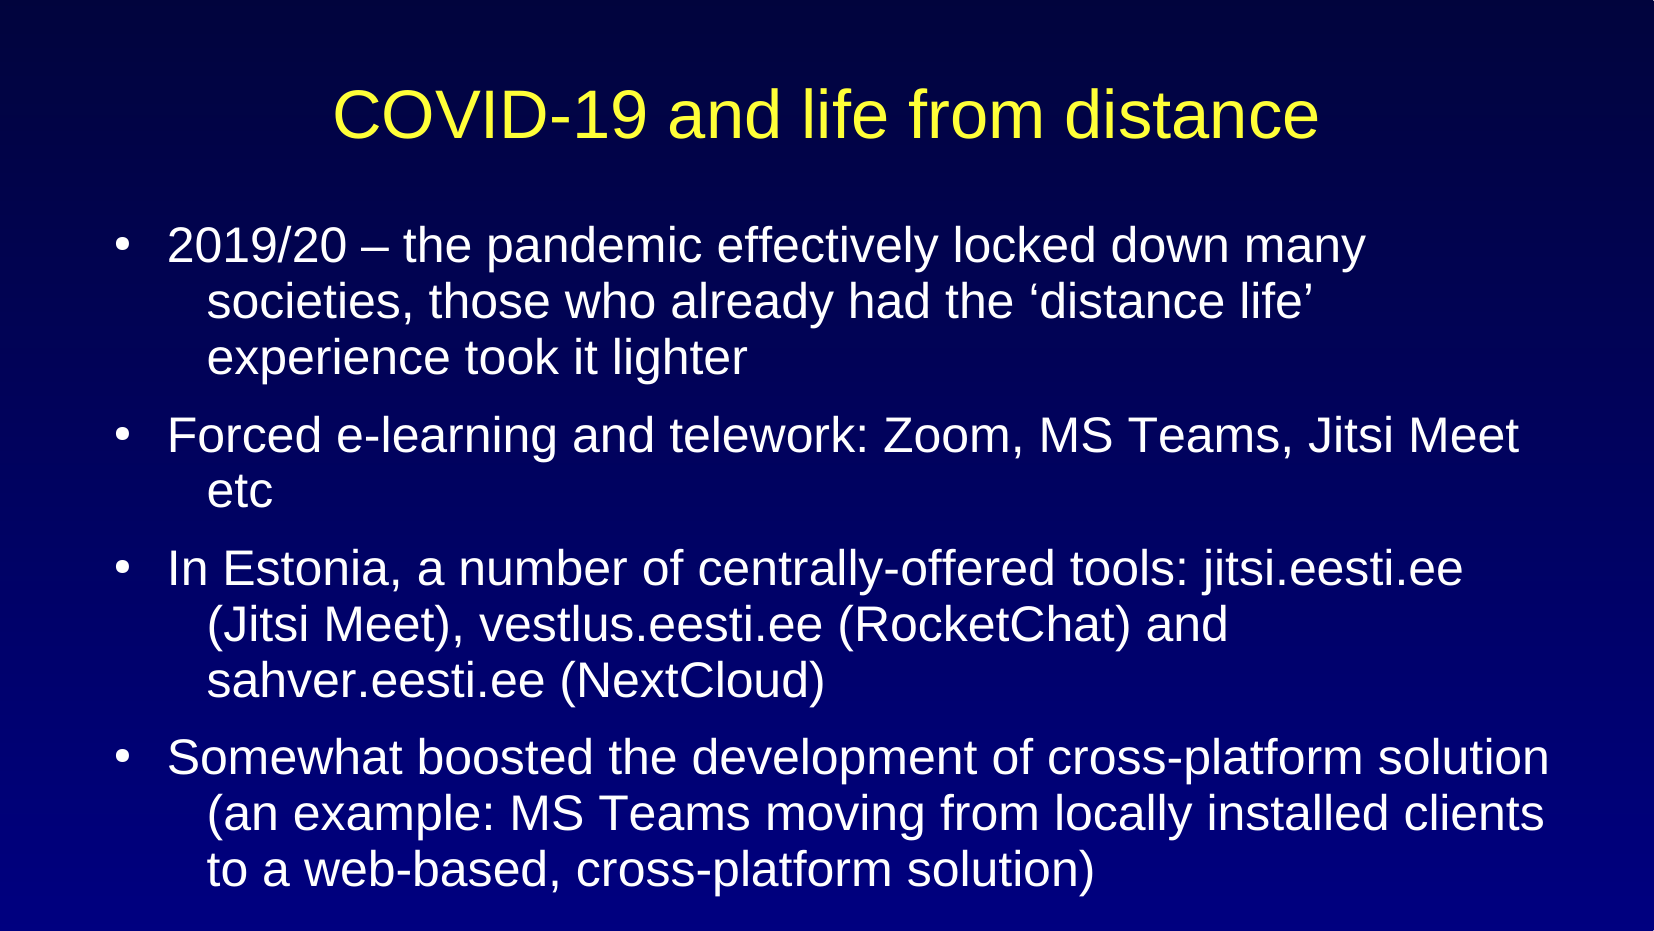

# COVID-19 and life from distance
2019/20 – the pandemic effectively locked down many societies, those who already had the ‘distance life’ experience took it lighter
Forced e-learning and telework: Zoom, MS Teams, Jitsi Meet etc
In Estonia, a number of centrally-offered tools: jitsi.eesti.ee (Jitsi Meet), vestlus.eesti.ee (RocketChat) and sahver.eesti.ee (NextCloud)
Somewhat boosted the development of cross-platform solution (an example: MS Teams moving from locally installed clients to a web-based, cross-platform solution)